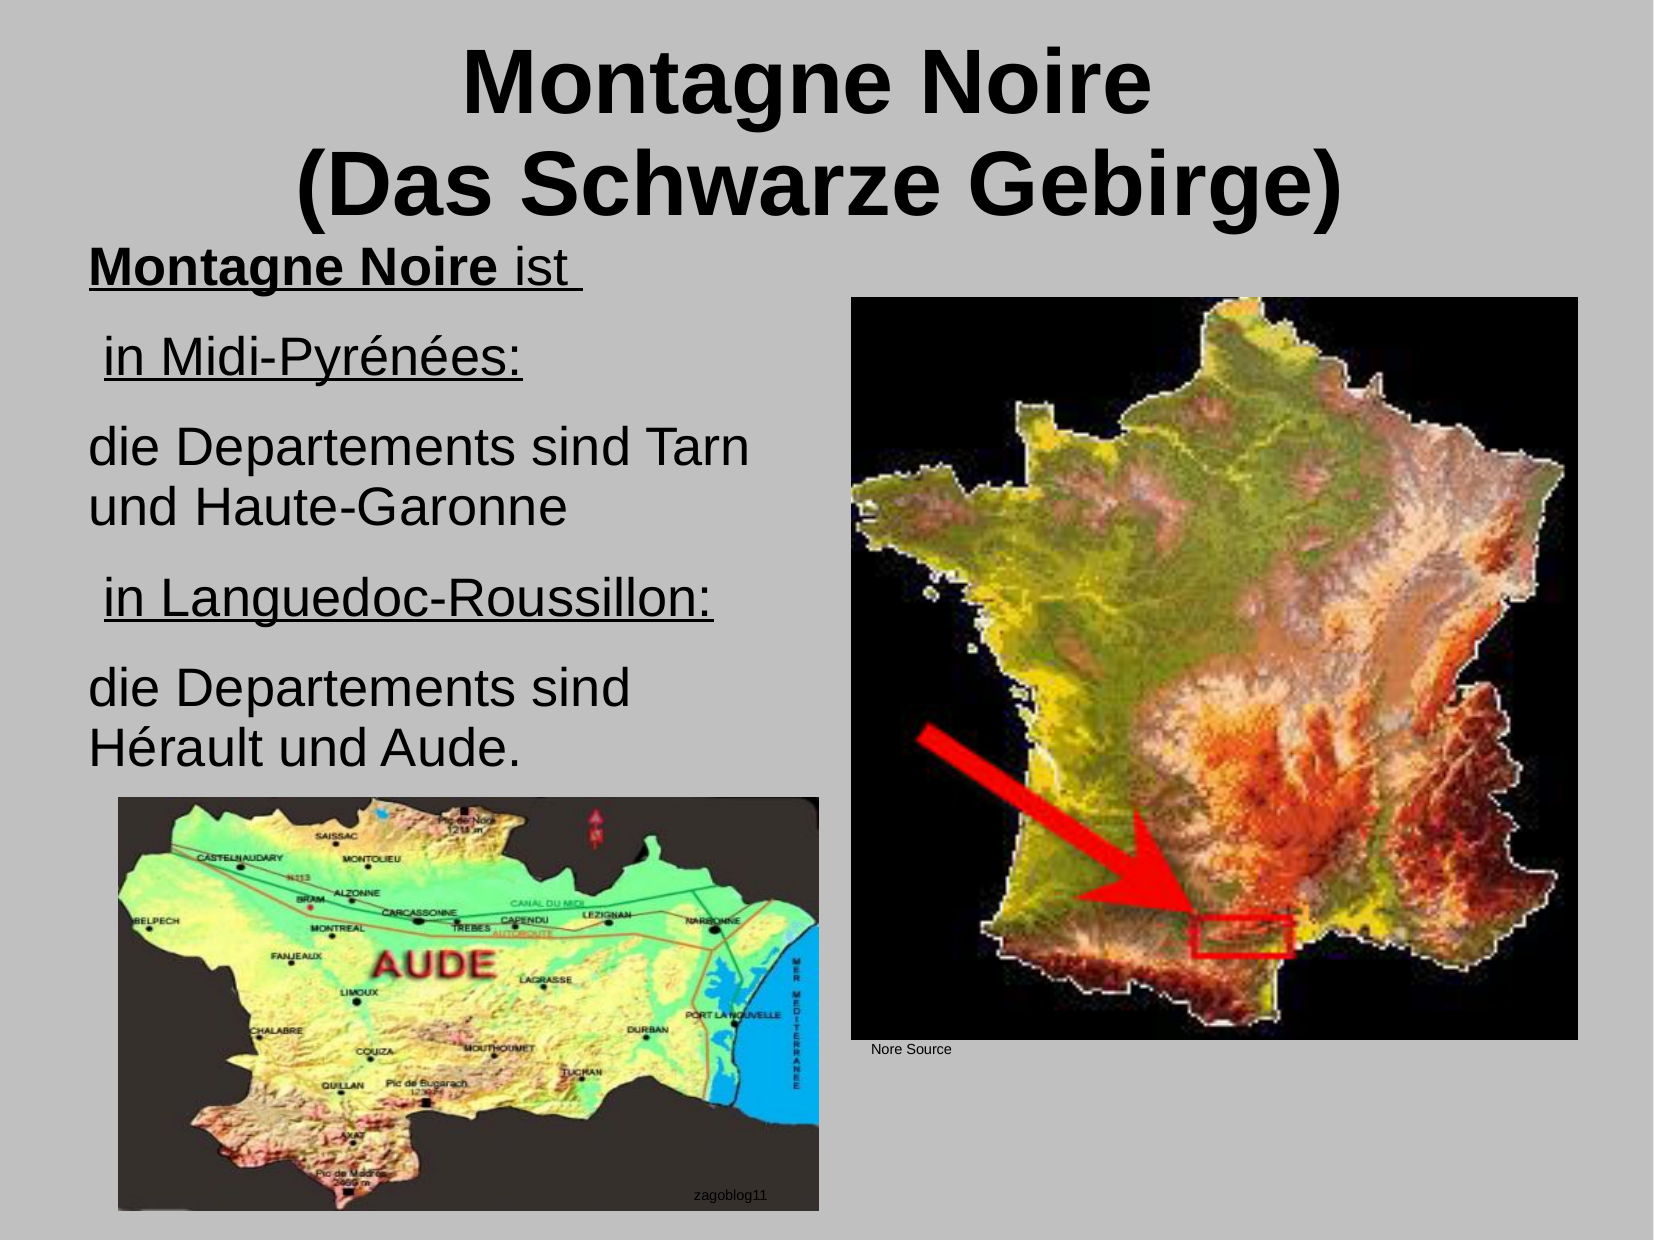

# Montagne Noire (Das Schwarze Gebirge)
Montagne Noire ist
 in Midi-Pyrénées:
die Departements sind Tarn und Haute-Garonne
 in Languedoc-Roussillon:
die Departements sind Hérault und Aude.
Nore Source
zagoblog11